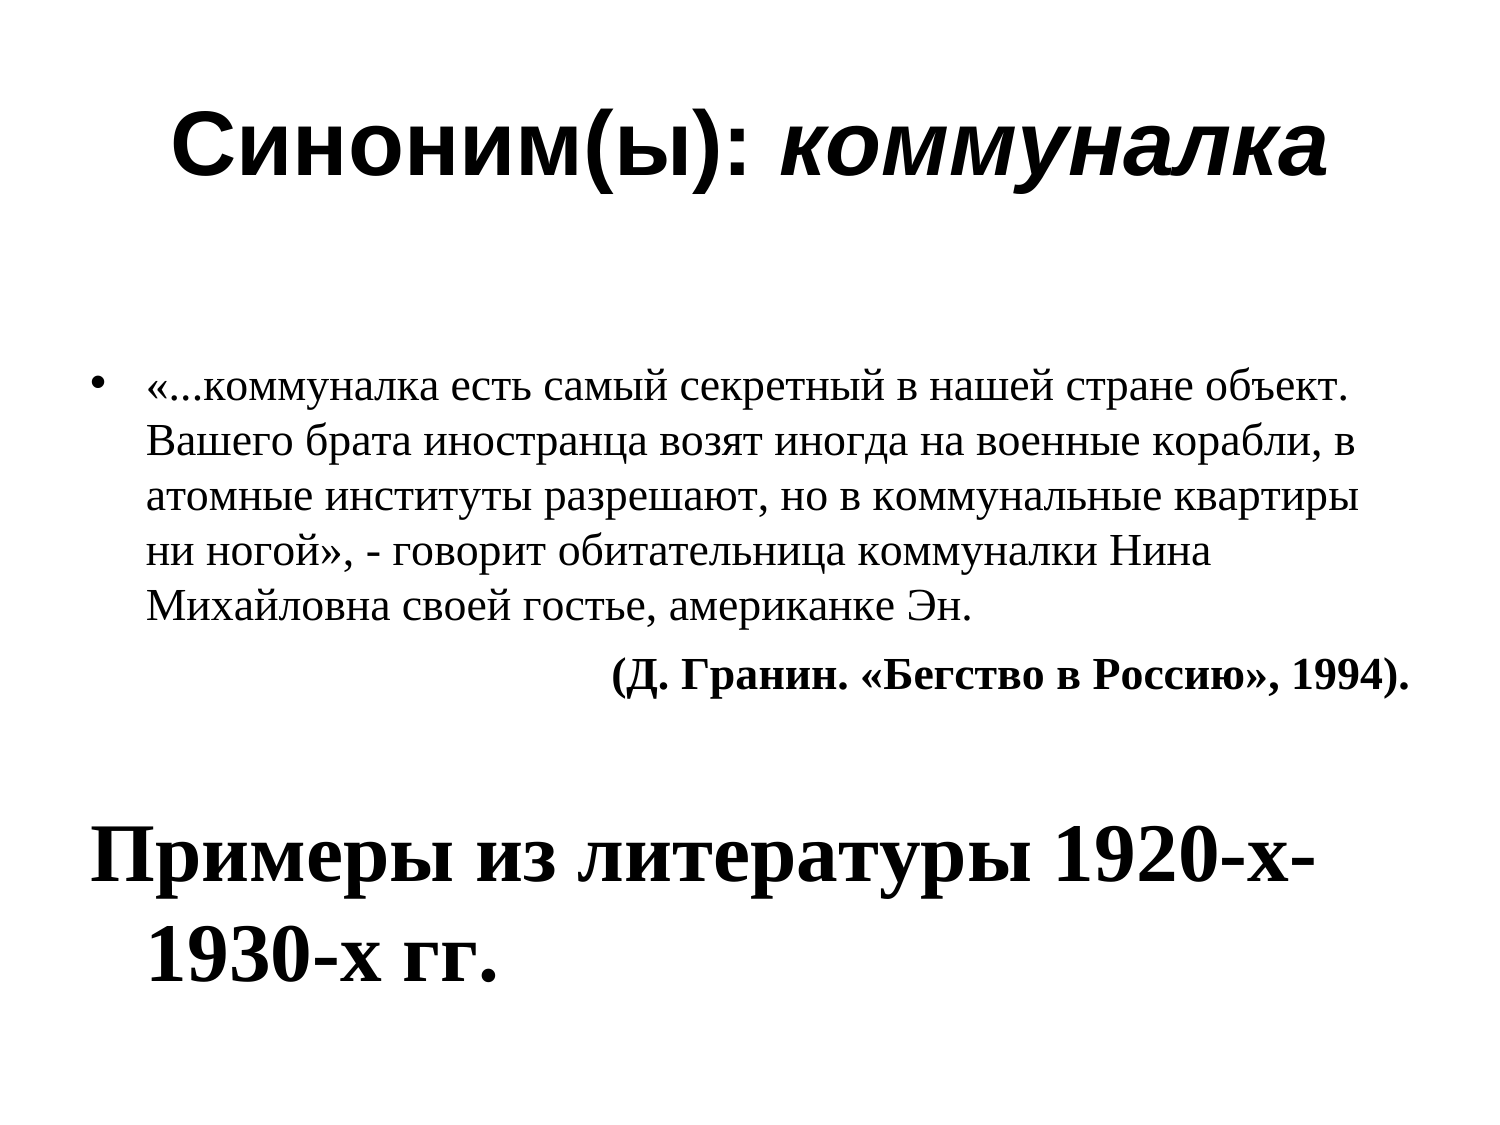

# Синоним(ы): коммуналка
«...коммуналка есть самый секретный в нашей стране объект. Вашего брата иностранца возят иногда на военные корабли, в атомные институты разрешают, но в коммунальные квартиры ни ногой», - говорит обитательница коммуналки Нина Михайловна своей гостье, американке Эн.
(Д. Гранин. «Бегство в Россию», 1994).
Примеры из литературы 1920-х-1930-х гг.